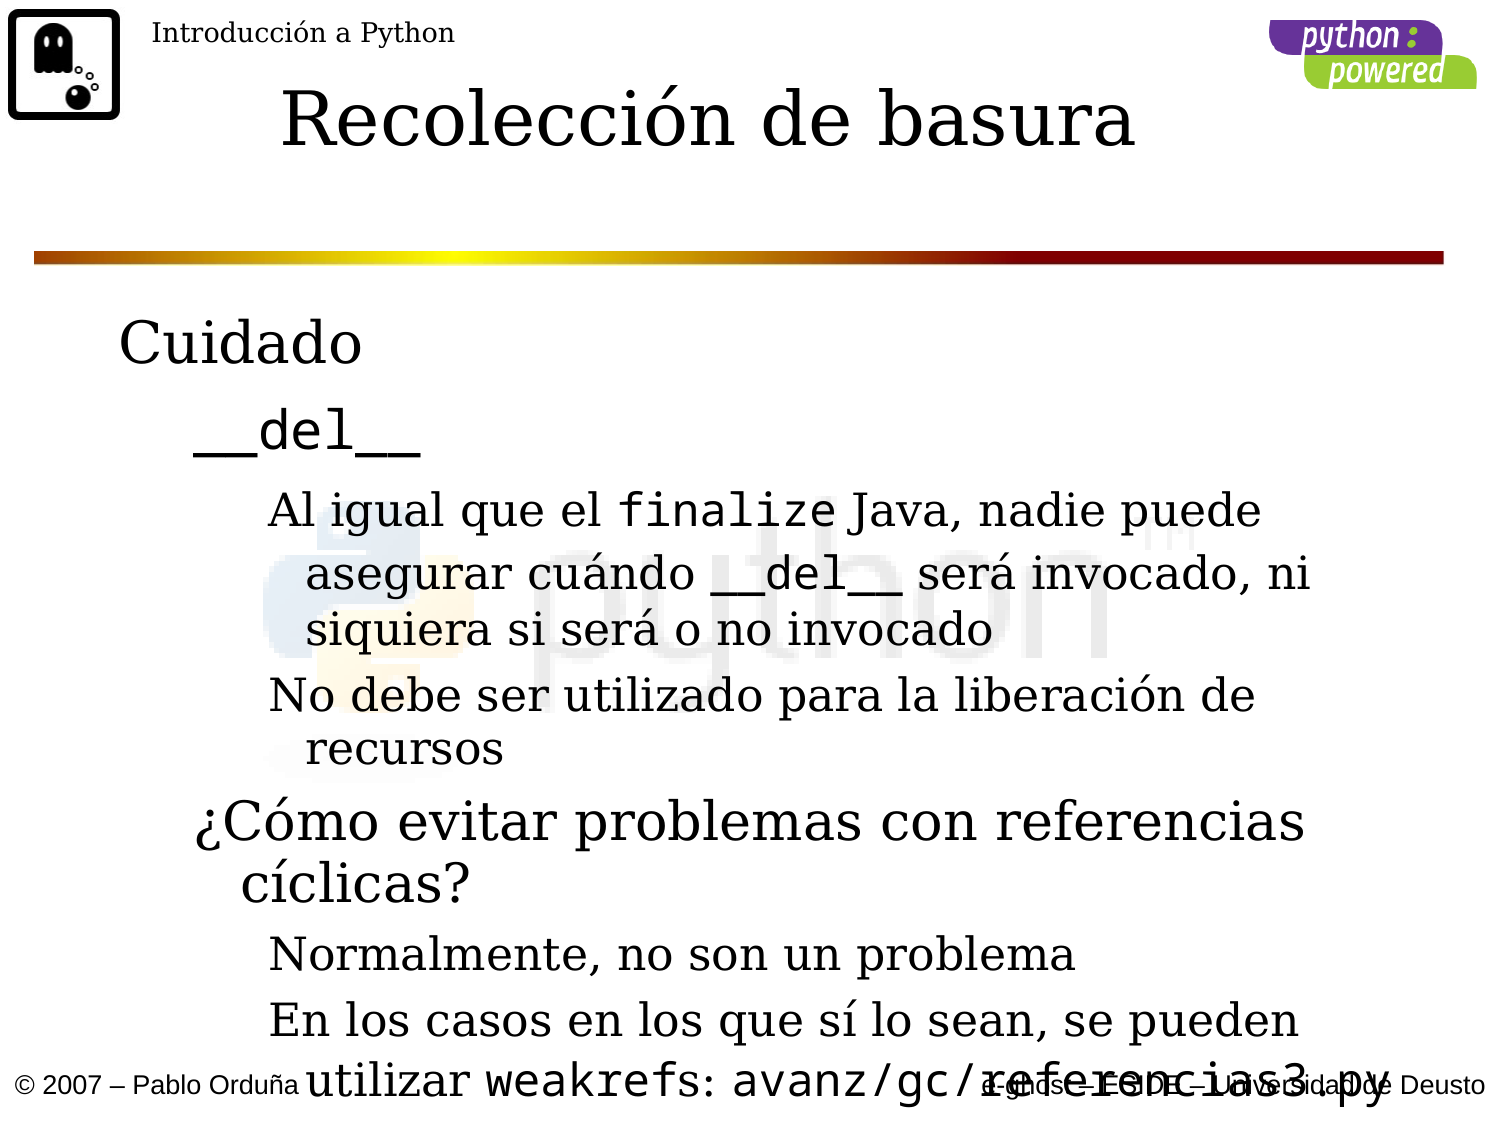

# Recolección de basura
Cuidado
__del__
Al igual que el finalize Java, nadie puede asegurar cuándo __del__ será invocado, ni siquiera si será o no invocado
No debe ser utilizado para la liberación de recursos
¿Cómo evitar problemas con referencias cíclicas?
Normalmente, no son un problema
En los casos en los que sí lo sean, se pueden utilizar weakrefs: avanz/gc/referencias3.py